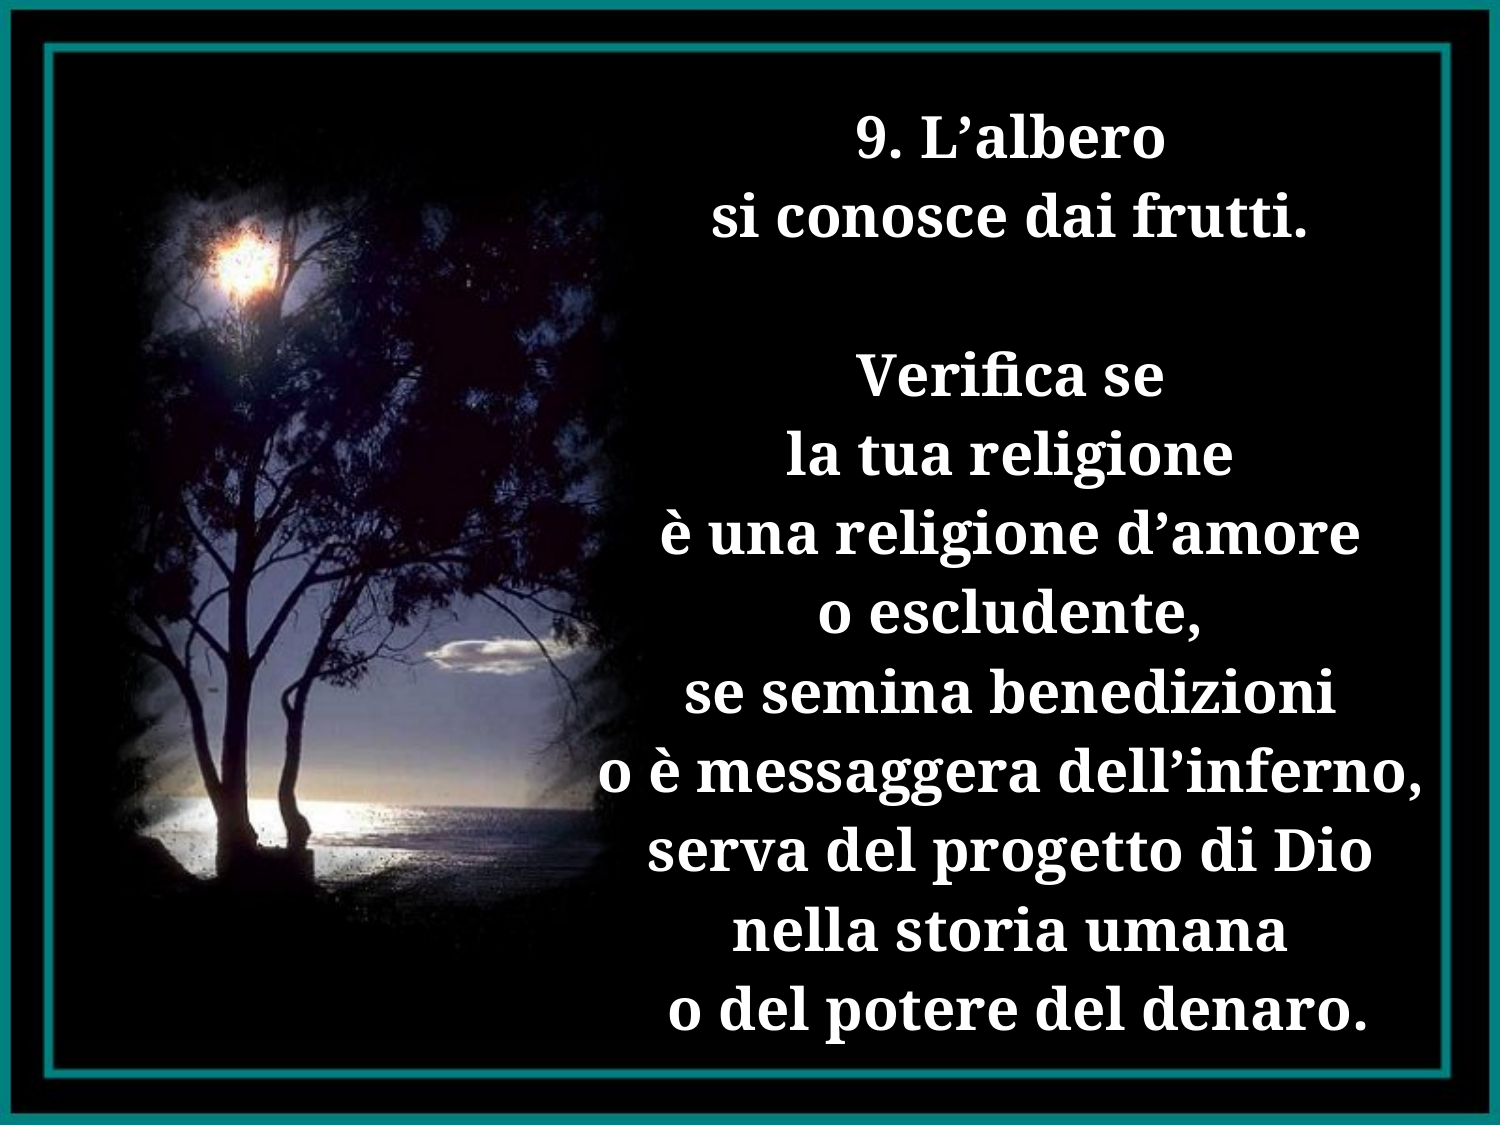

9. L’albero
si conosce dai frutti.
Verifica se
la tua religione
è una religione d’amore
o escludente,
se semina benedizioni
o è messaggera dell’inferno,
serva del progetto di Dio
nella storia umana
o del potere del denaro.